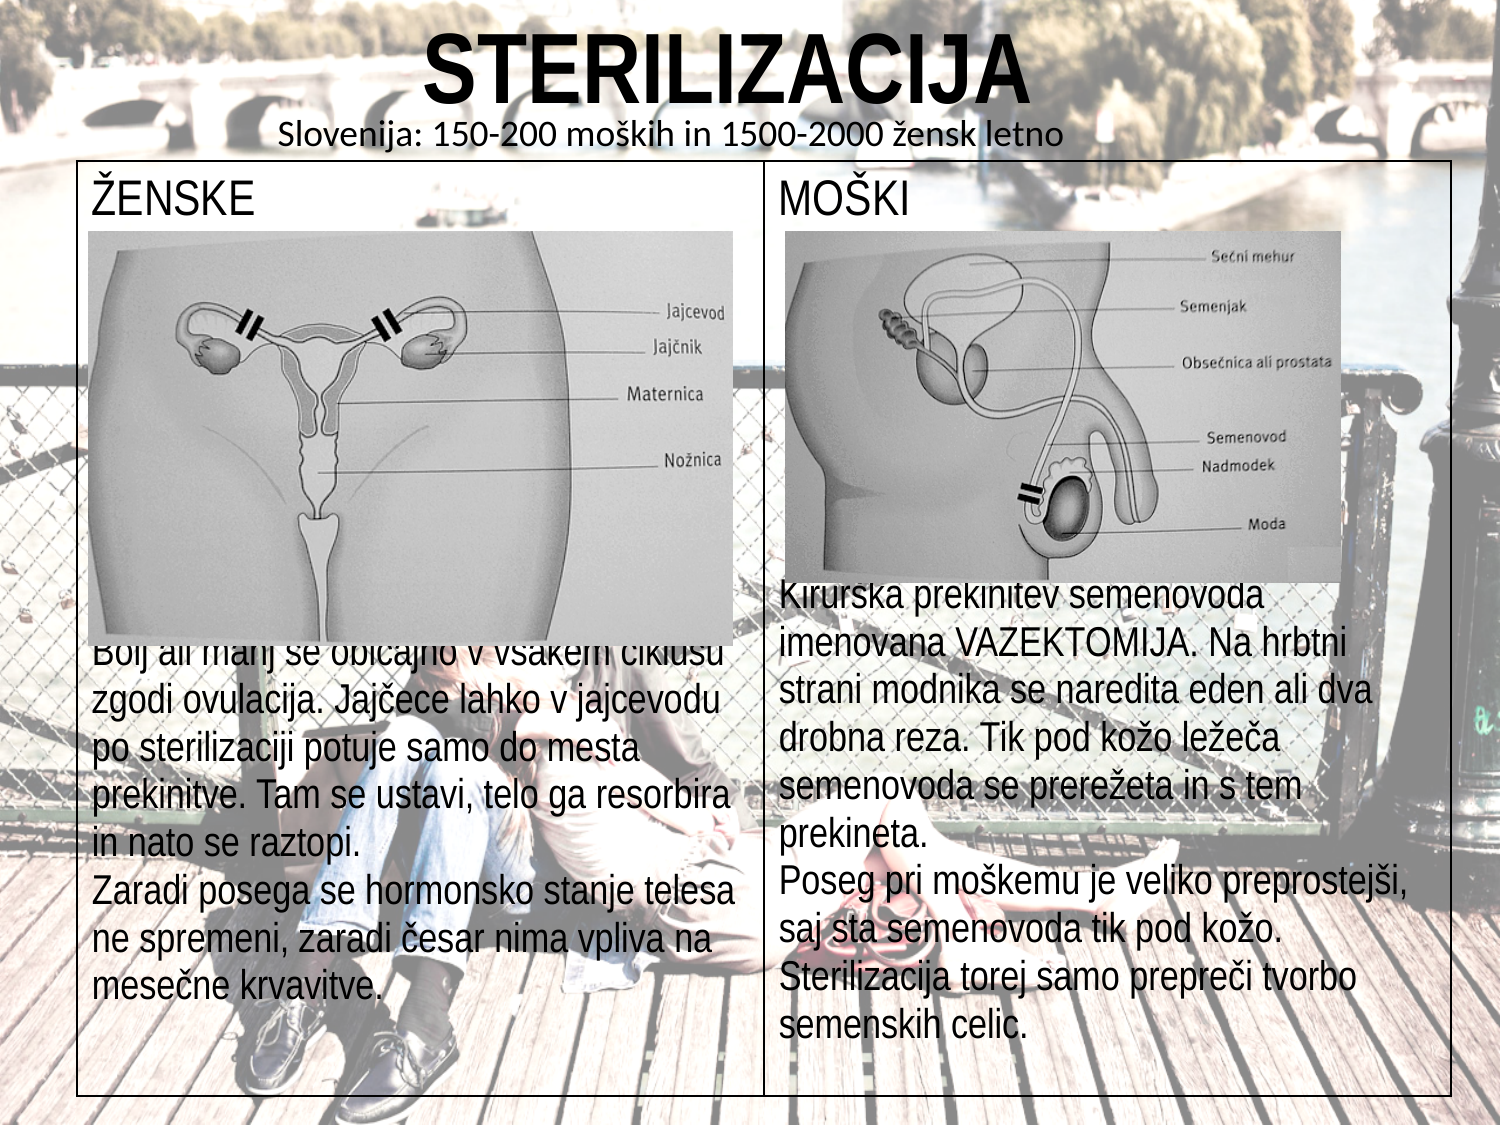

# STERILIZACIJA
Slovenija: 150-200 moških in 1500-2000 žensk letno
| ŽENSKE Bolj ali manj se običajno v vsakem ciklusu zgodi ovulacija. Jajčece lahko v jajcevodu po sterilizaciji potuje samo do mesta prekinitve. Tam se ustavi, telo ga resorbira in nato se raztopi. Zaradi posega se hormonsko stanje telesa ne spremeni, zaradi česar nima vpliva na mesečne krvavitve. | MOŠKI Kirurška prekinitev semenovoda imenovana VAZEKTOMIJA. Na hrbtni strani modnika se naredita eden ali dva drobna reza. Tik pod kožo ležeča semenovoda se prerežeta in s tem prekineta. Poseg pri moškemu je veliko preprostejši, saj sta semenovoda tik pod kožo. Sterilizacija torej samo prepreči tvorbo semenskih celic. |
| --- | --- |